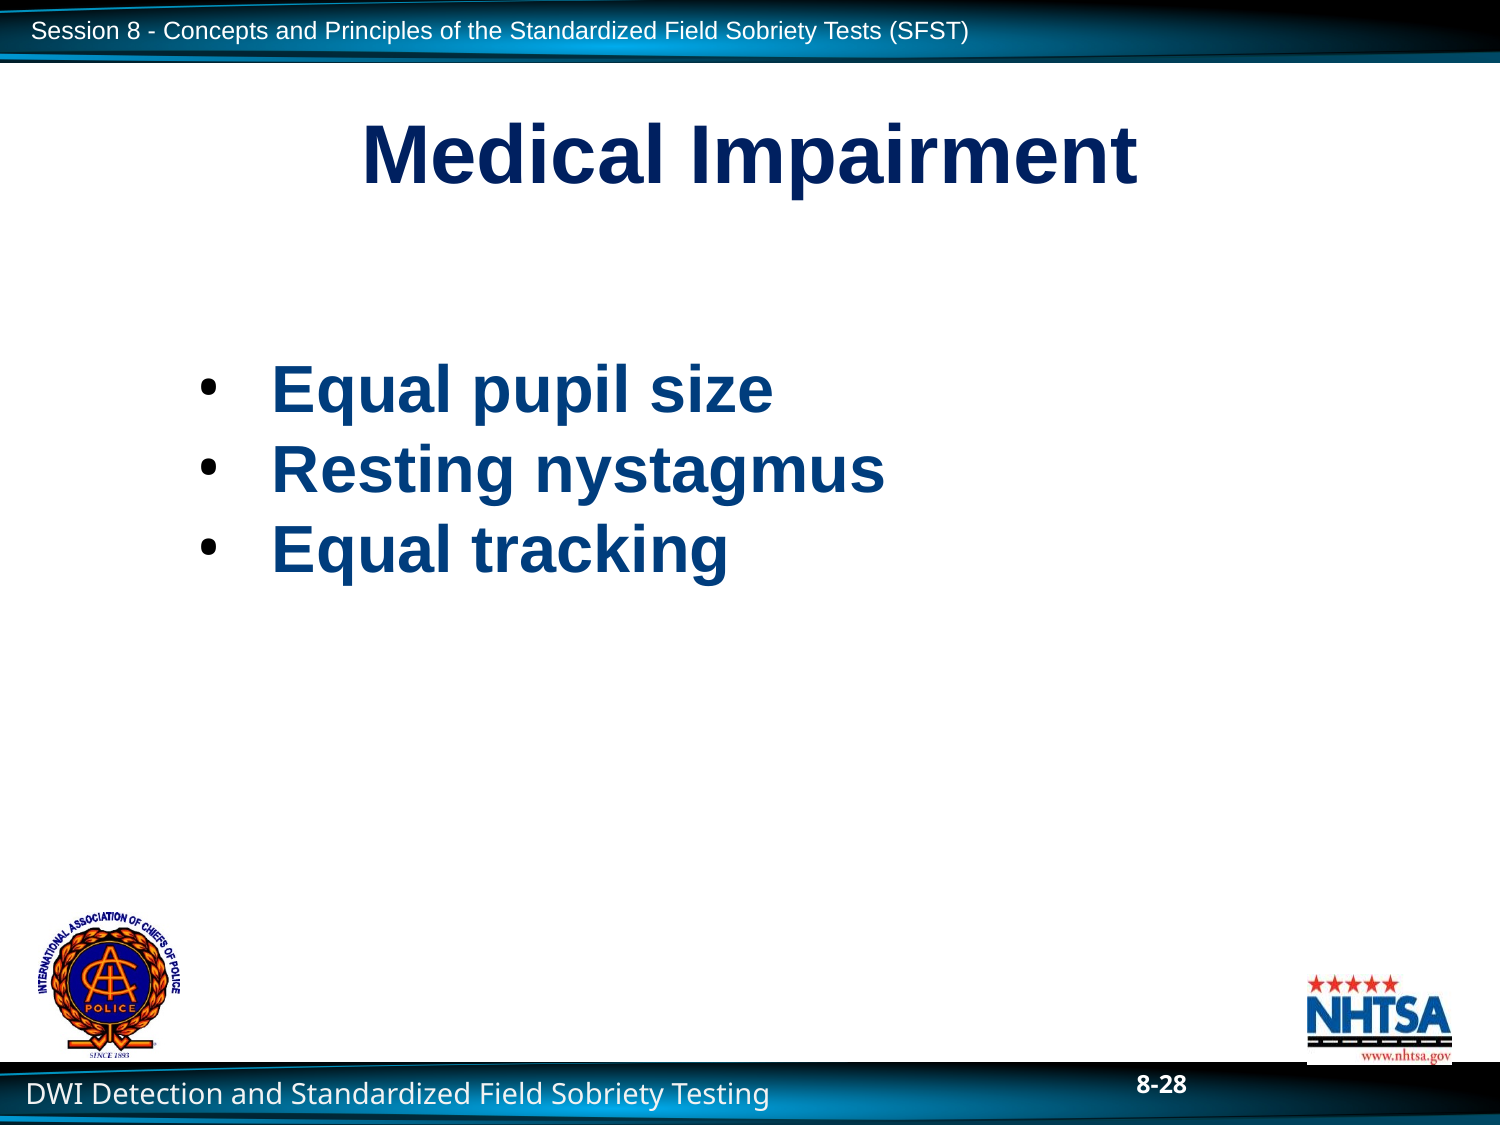

Medical Impairment
# Equal pupil size
Resting nystagmus
Equal tracking
8-28